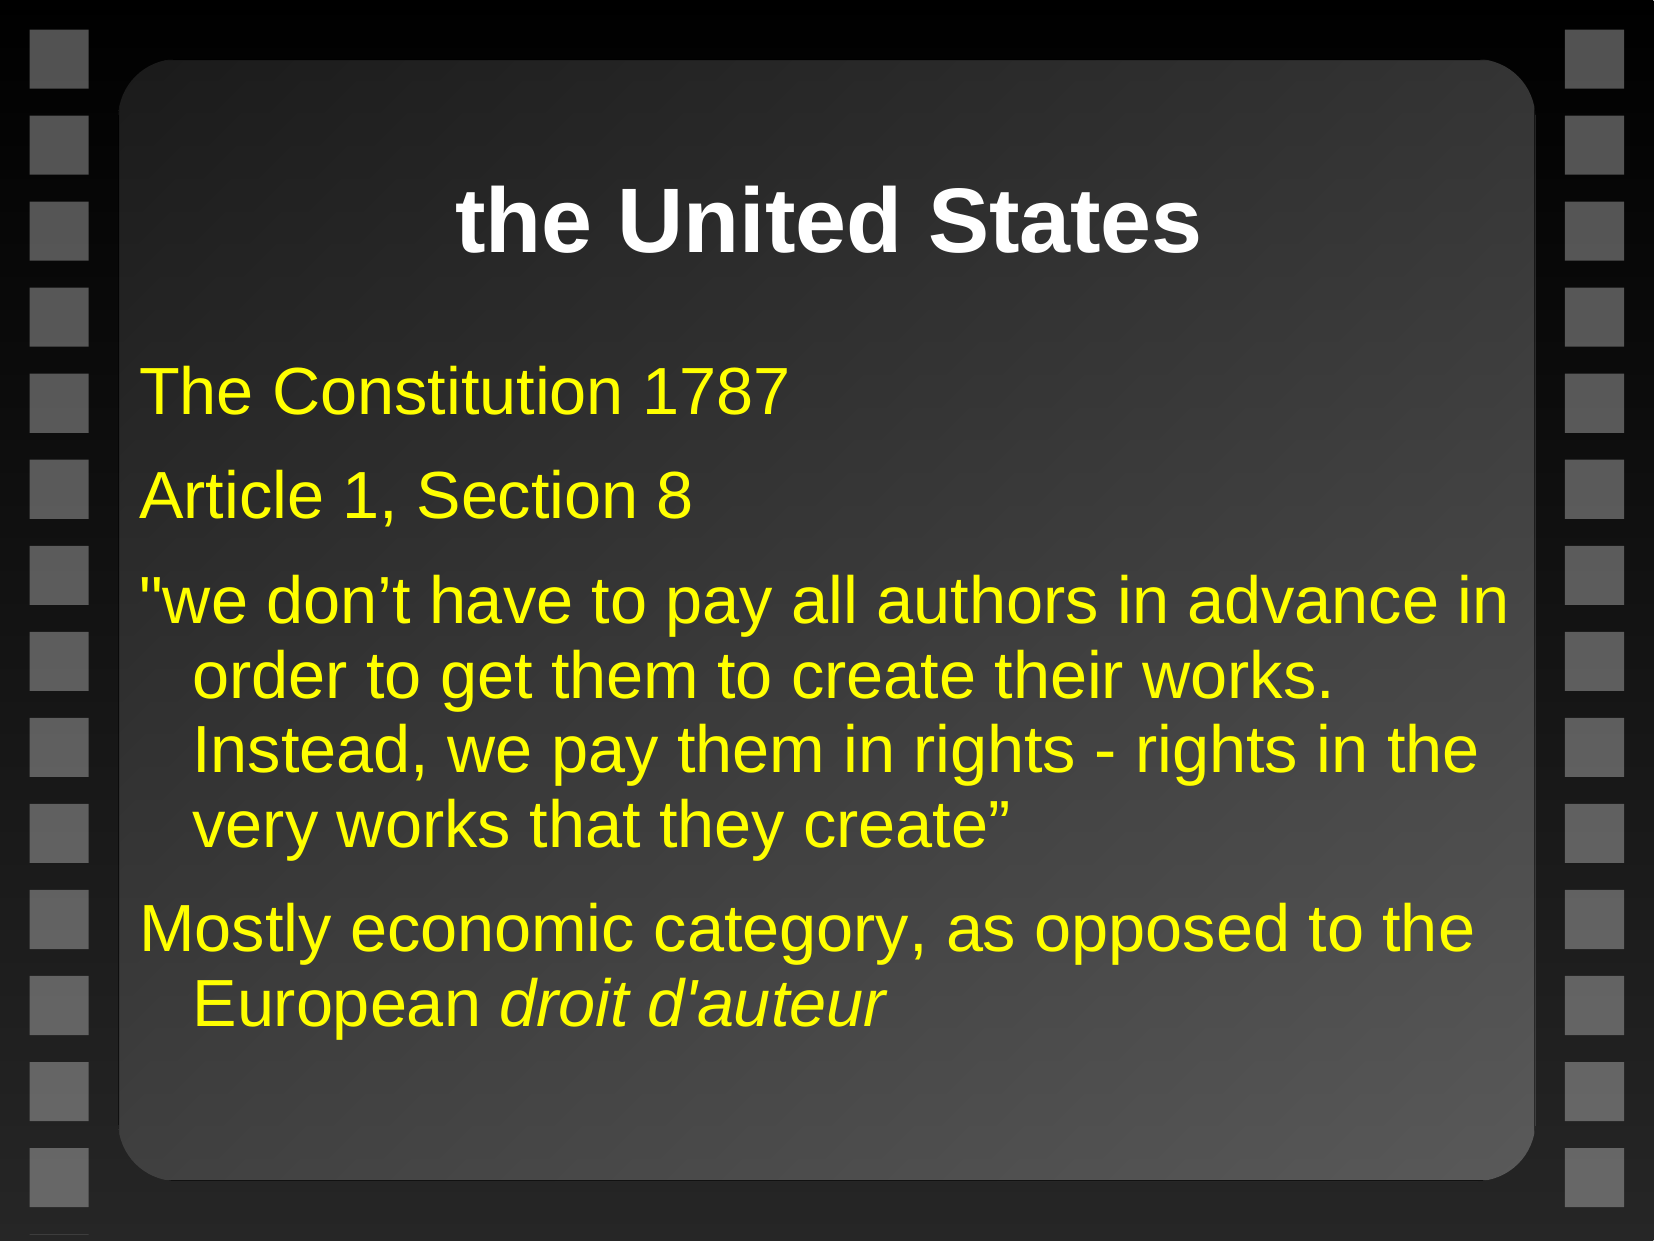

# the United States
The Constitution 1787
Article 1, Section 8
"we don’t have to pay all authors in advance in order to get them to create their works. Instead, we pay them in rights - rights in the very works that they create”
Mostly economic category, as opposed to the European droit d'auteur